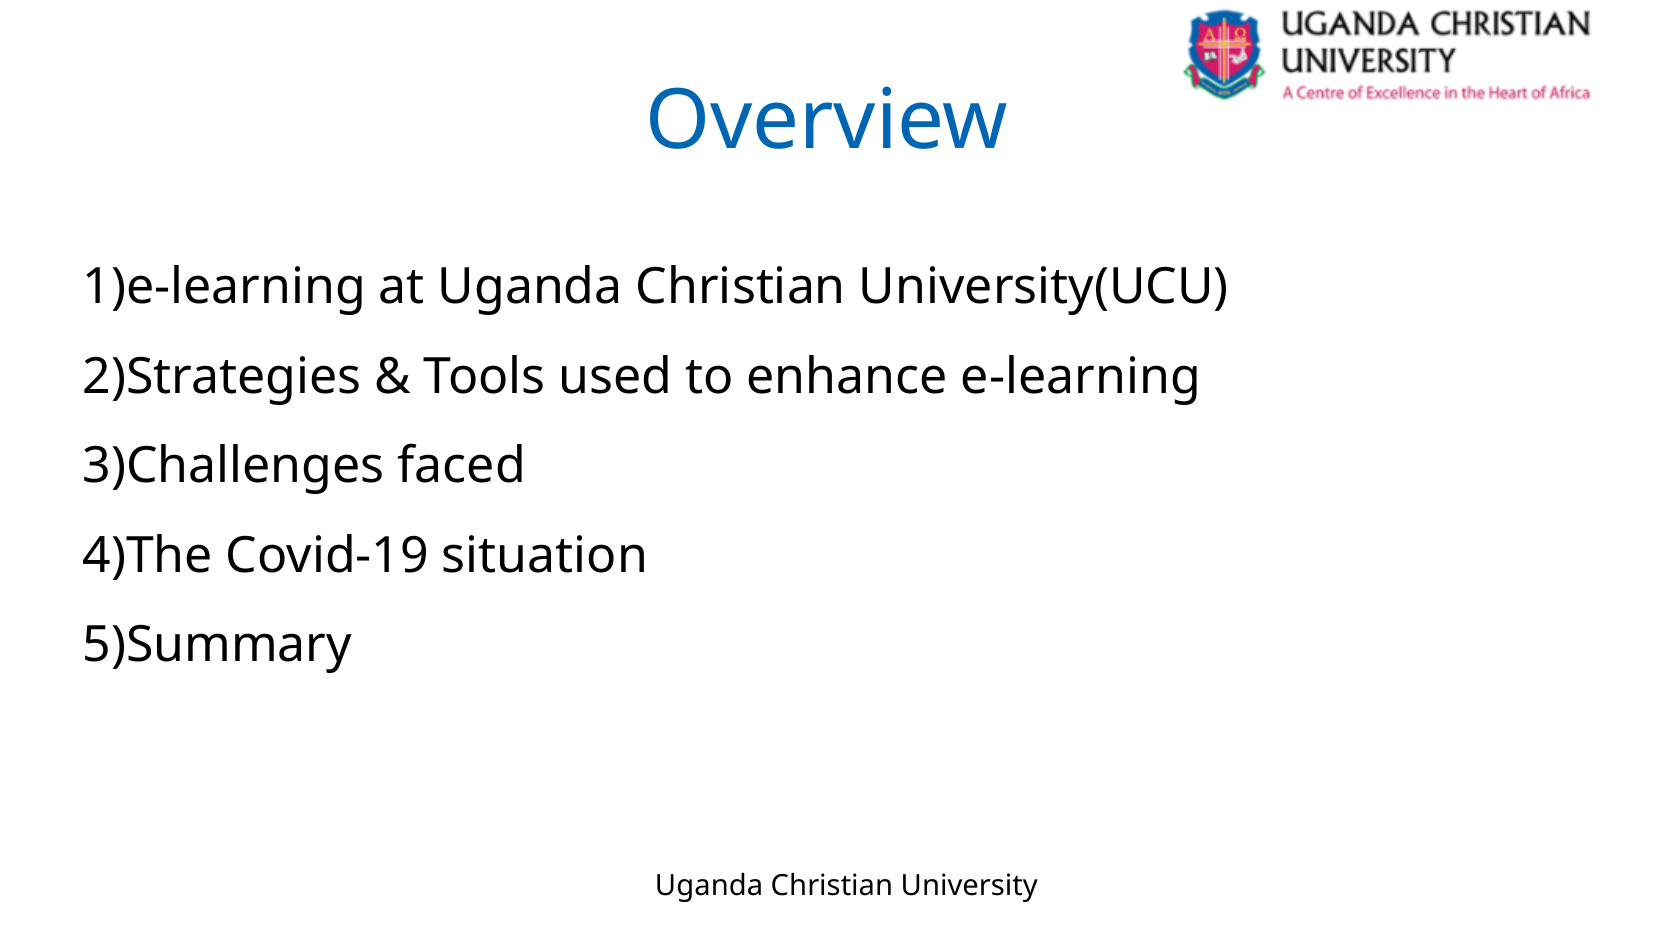

# Overview
e-learning at Uganda Christian University(UCU)
Strategies & Tools used to enhance e-learning
Challenges faced
The Covid-19 situation
Summary
Uganda Christian University